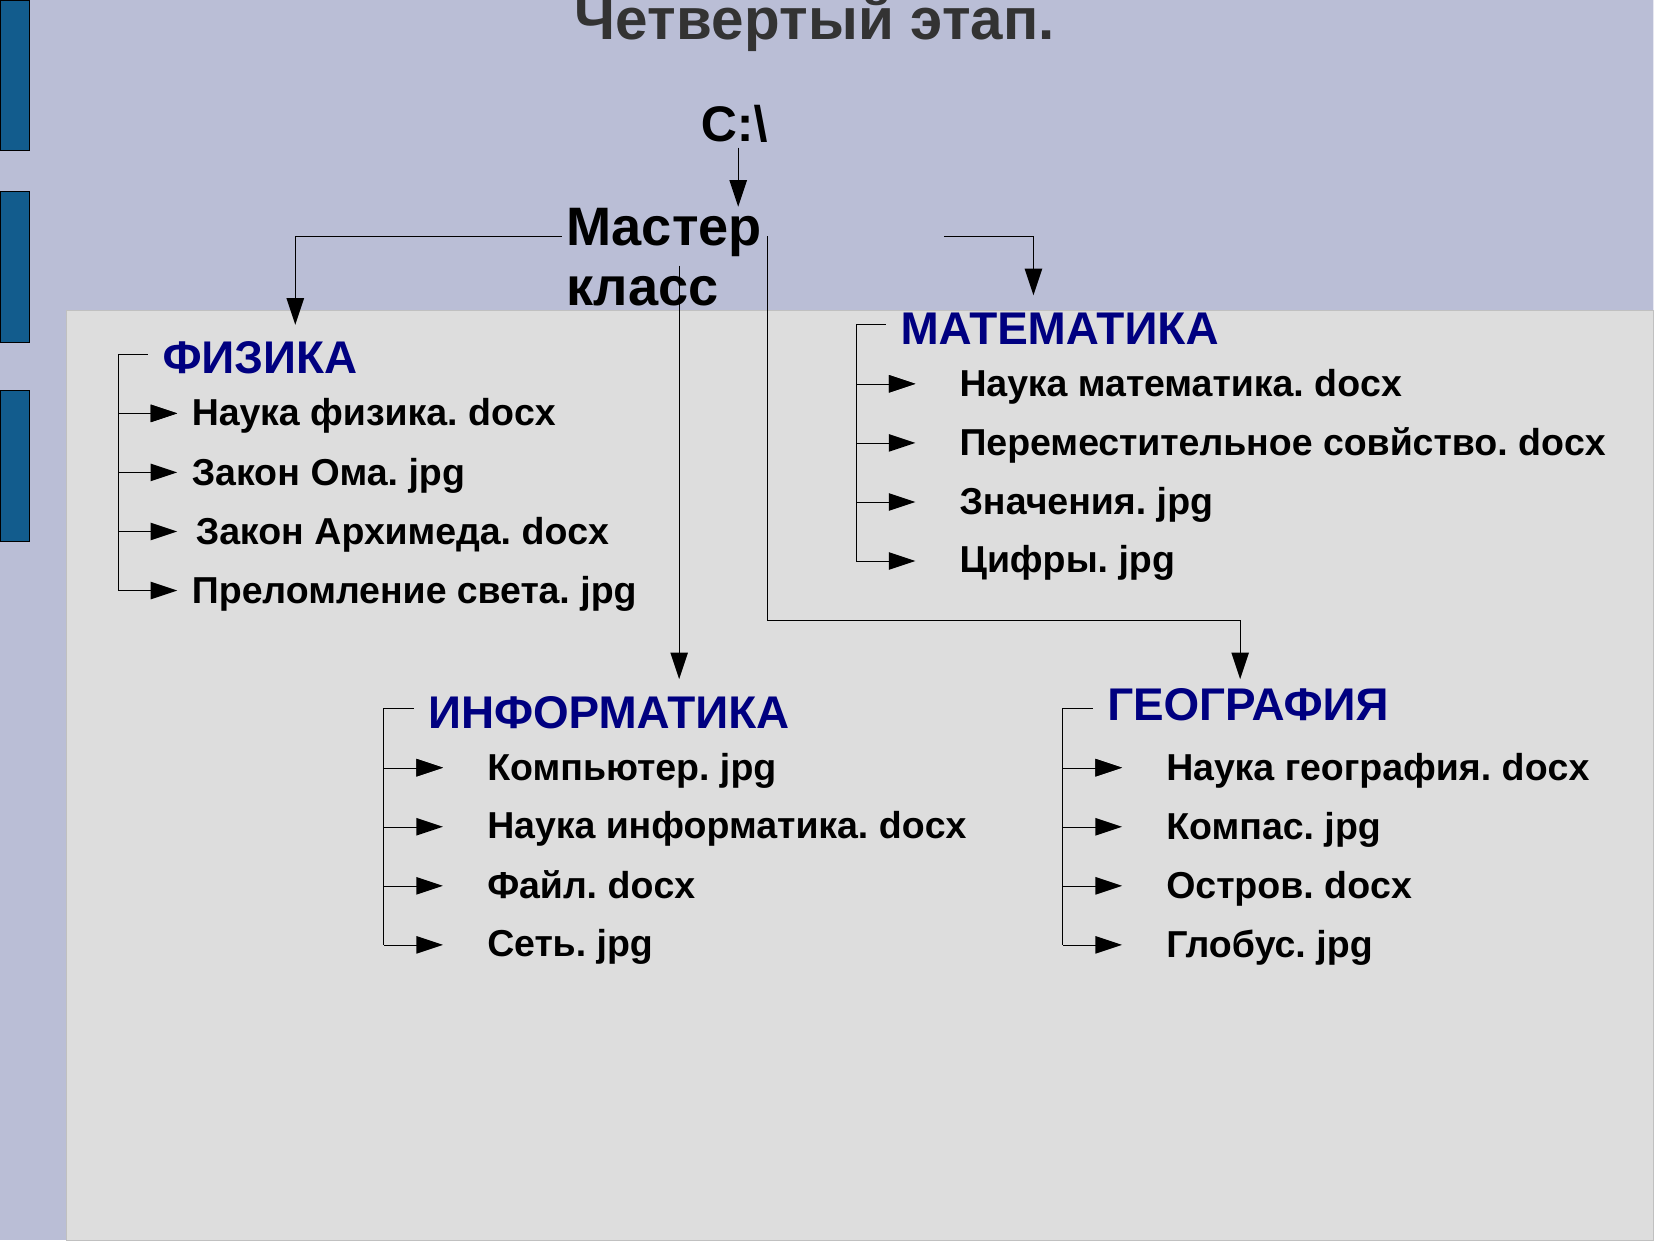

# Четвертый этап.
 С:\
Мастер класс
МАТЕМАТИКА
ФИЗИКА
Наука математика. docx
Наука физика. docx
Закон Ома. jpg
Значения. jpg
Закон Архимеда. docx
Цифры. jpg
Преломление света. jpg
ГЕОГРАФИЯ
ИНФОРМАТИКА
Компьютер. jpg
Наука география. docx
Наука информатика. docx
Компас. jpg
Файл. docx
Остров. docx
Сеть. jpg
Глобус. jpg
Переместительное совйство. docx